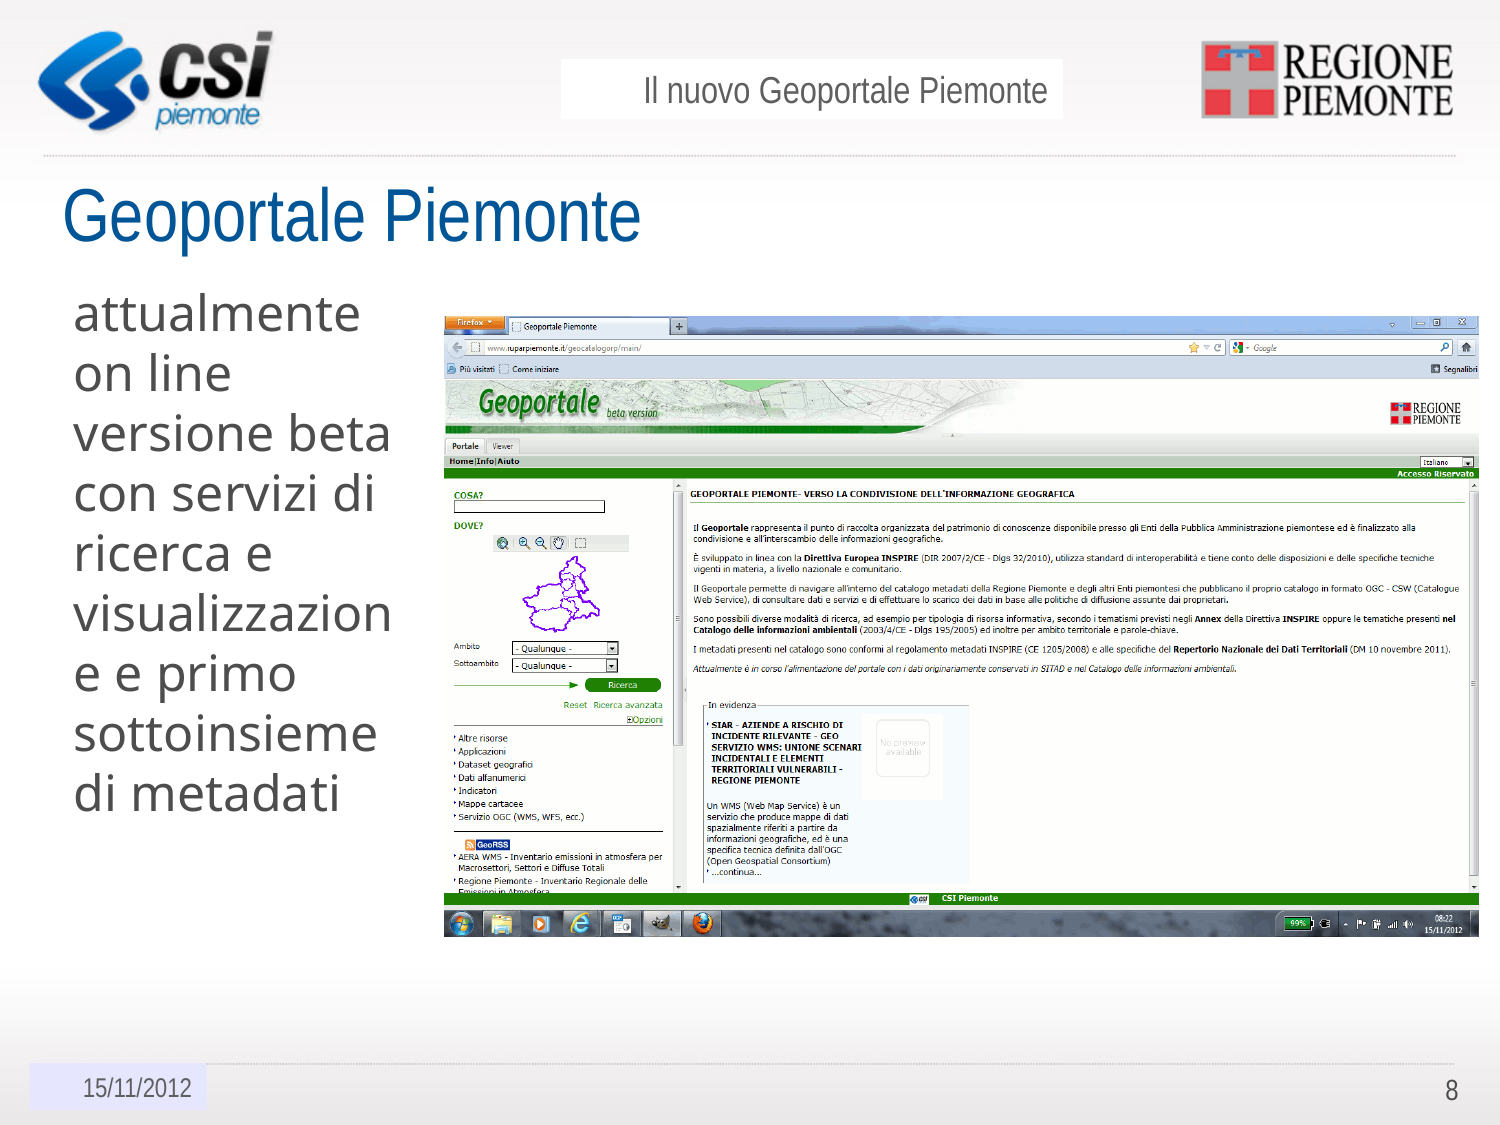

Il nuovo Geoportale Piemonte
# Geoportale Piemonte
attualmente on line versione beta con servizi di ricerca e visualizzazione e primo sottoinsieme di metadati
15/11/2012